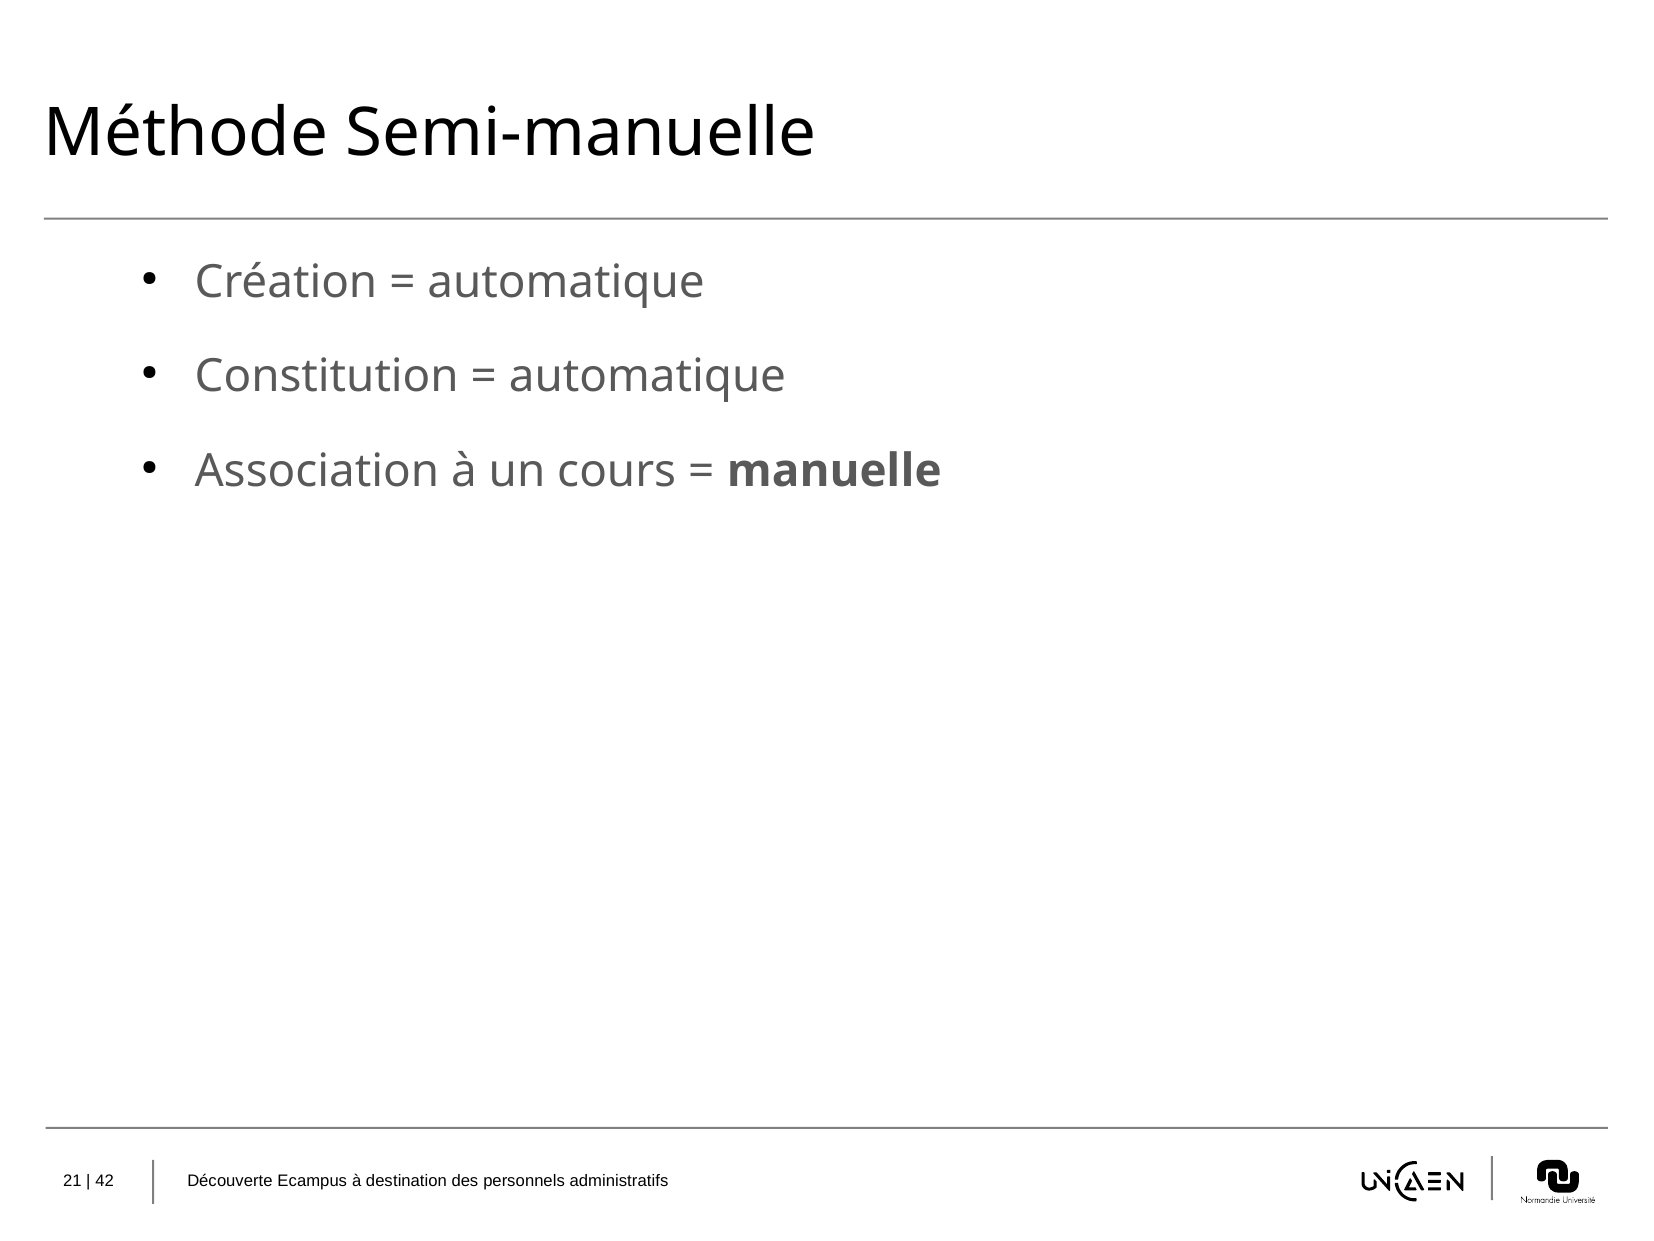

# Méthode Semi-manuelle
Création = automatique
Constitution = automatique
Association à un cours = manuelle
21
Découverte Ecampus pourn les personnels administratifs